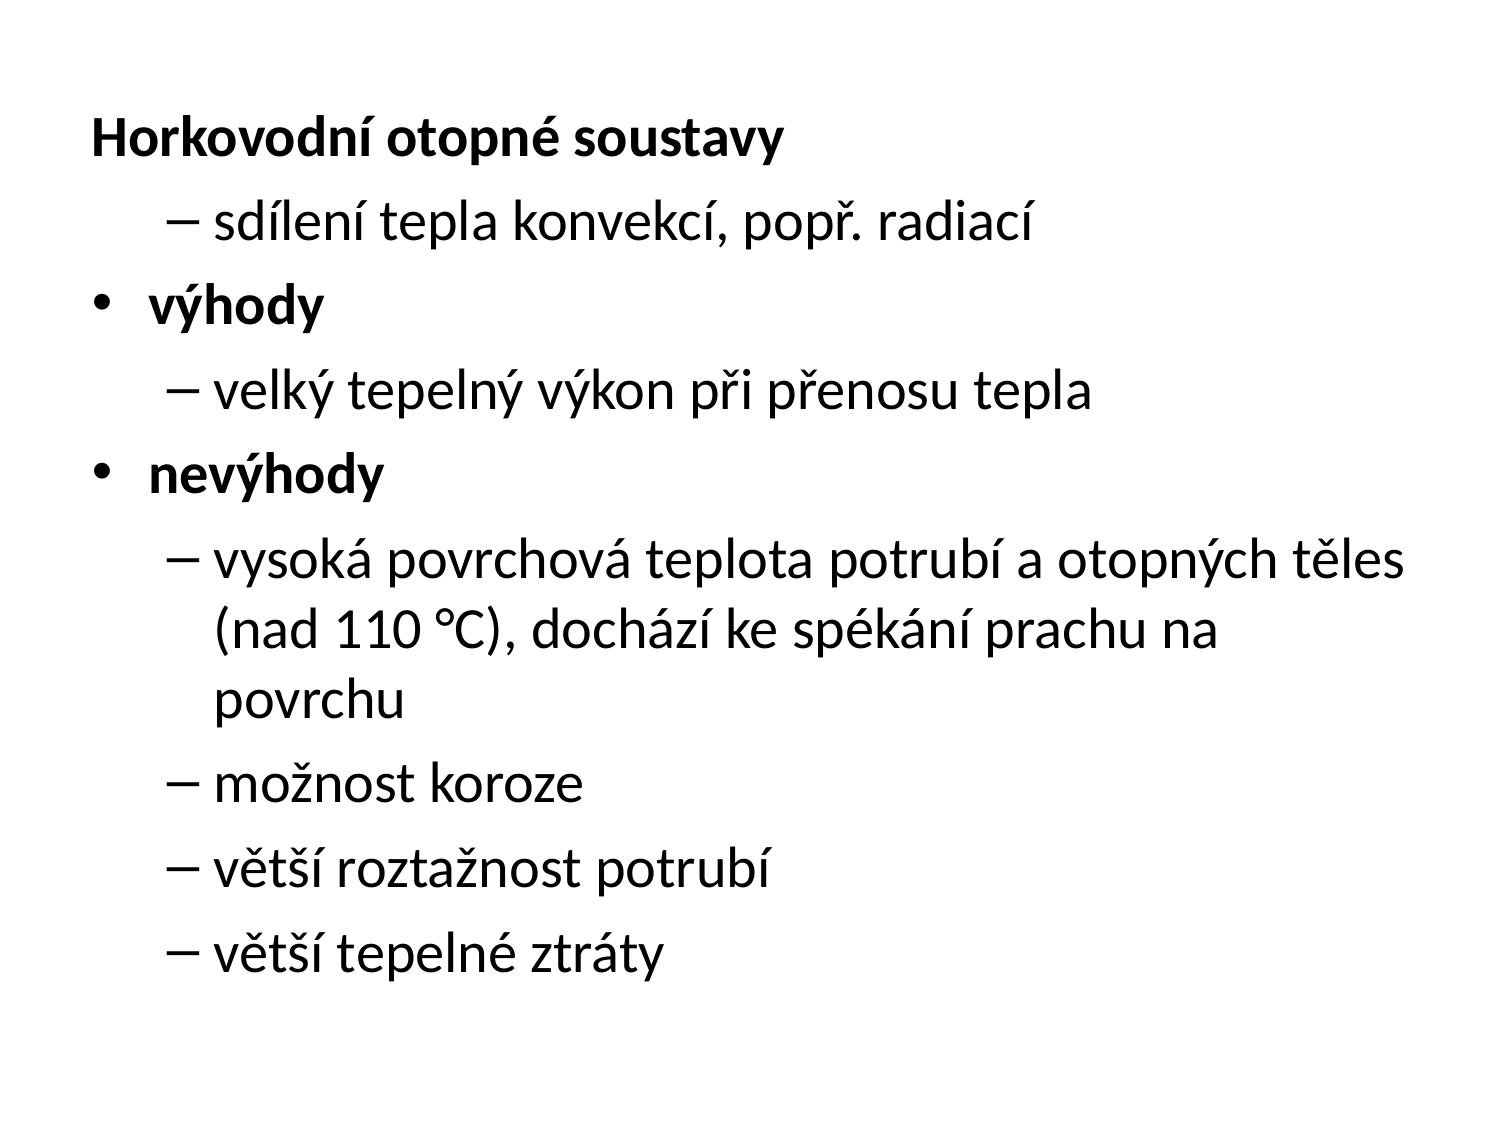

#
Horkovodní otopné soustavy
sdílení tepla konvekcí, popř. radiací
výhody
velký tepelný výkon při přenosu tepla
nevýhody
vysoká povrchová teplota potrubí a otopných těles (nad 110 °C), dochází ke spékání prachu na povrchu
možnost koroze
větší roztažnost potrubí
větší tepelné ztráty